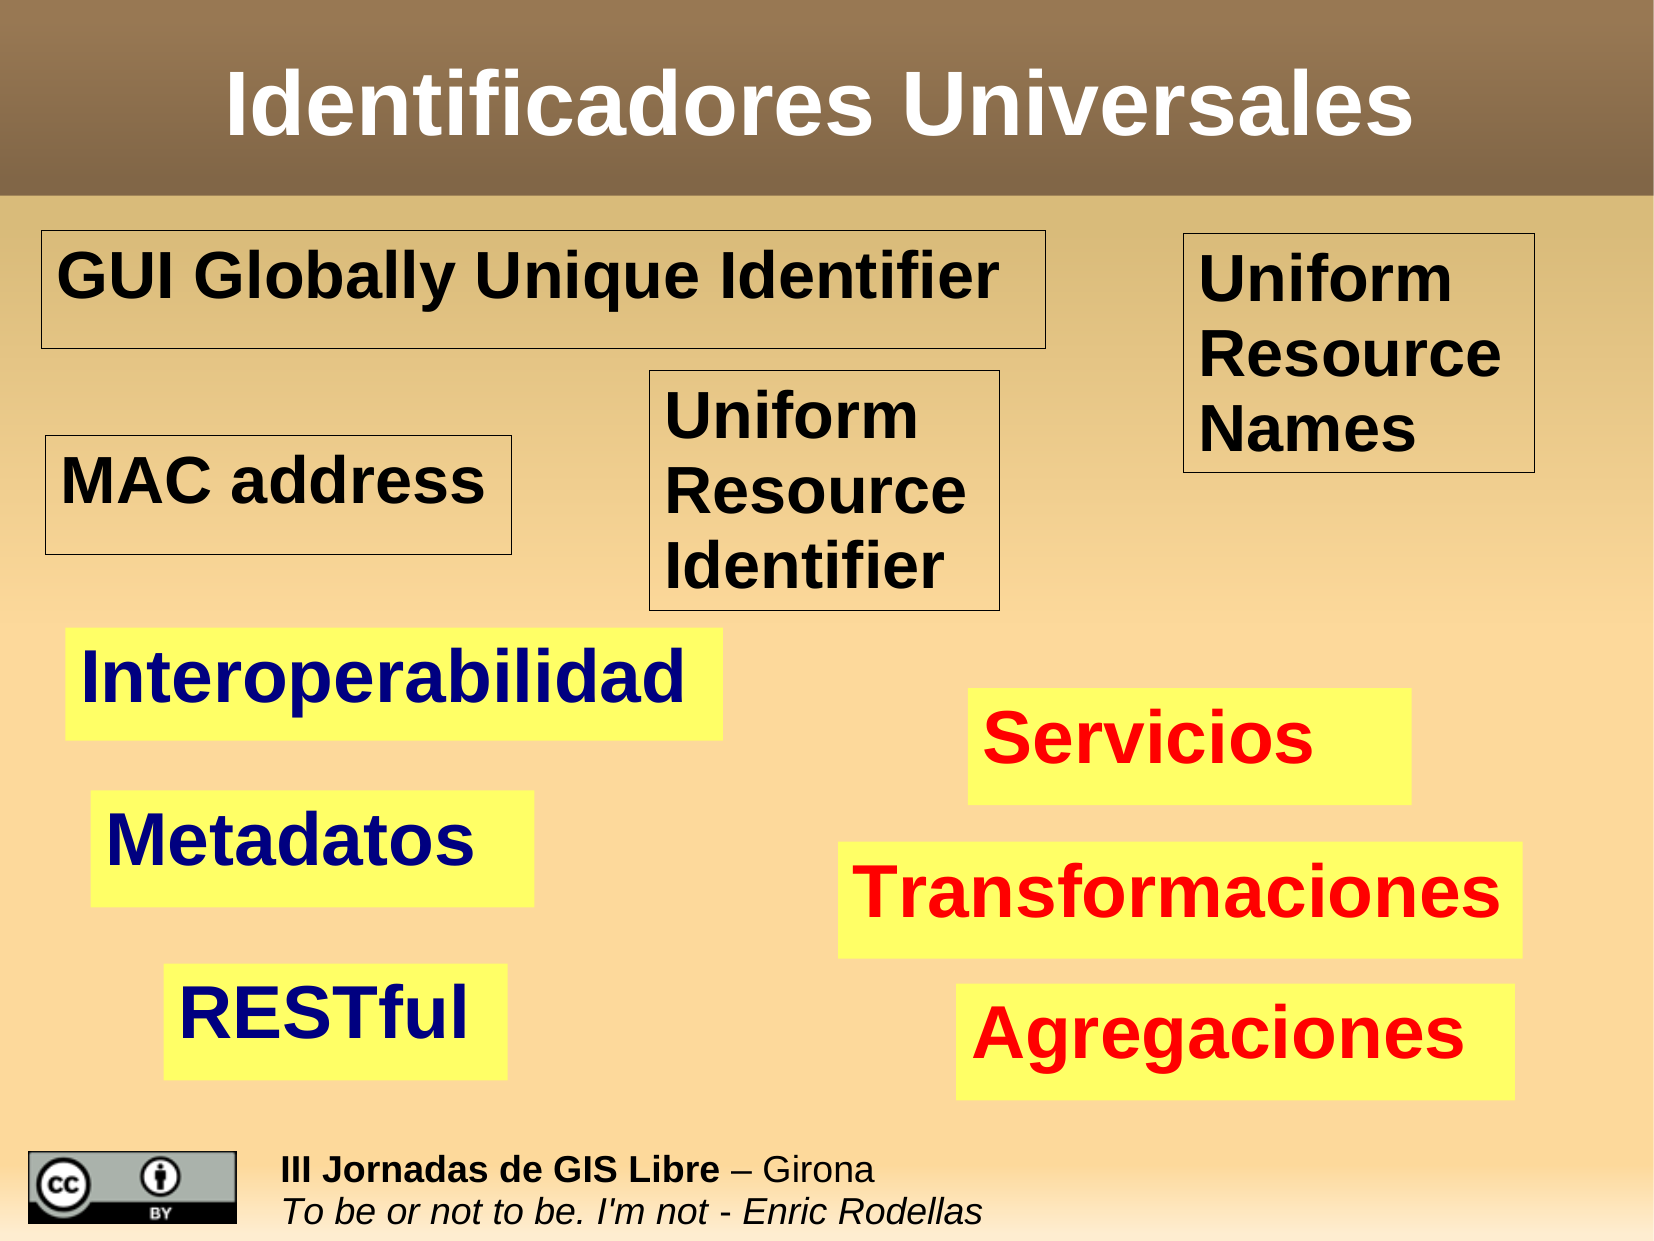

# Identificadores Universales
GUI Globally Unique Identifier
Uniform Resource Names
Uniform Resource Identifier
MAC address
Interoperabilidad
Servicios
Metadatos
Transformaciones
RESTful
Agregaciones
III Jornadas de GIS Libre – Girona
To be or not to be. I'm not - Enric Rodellas